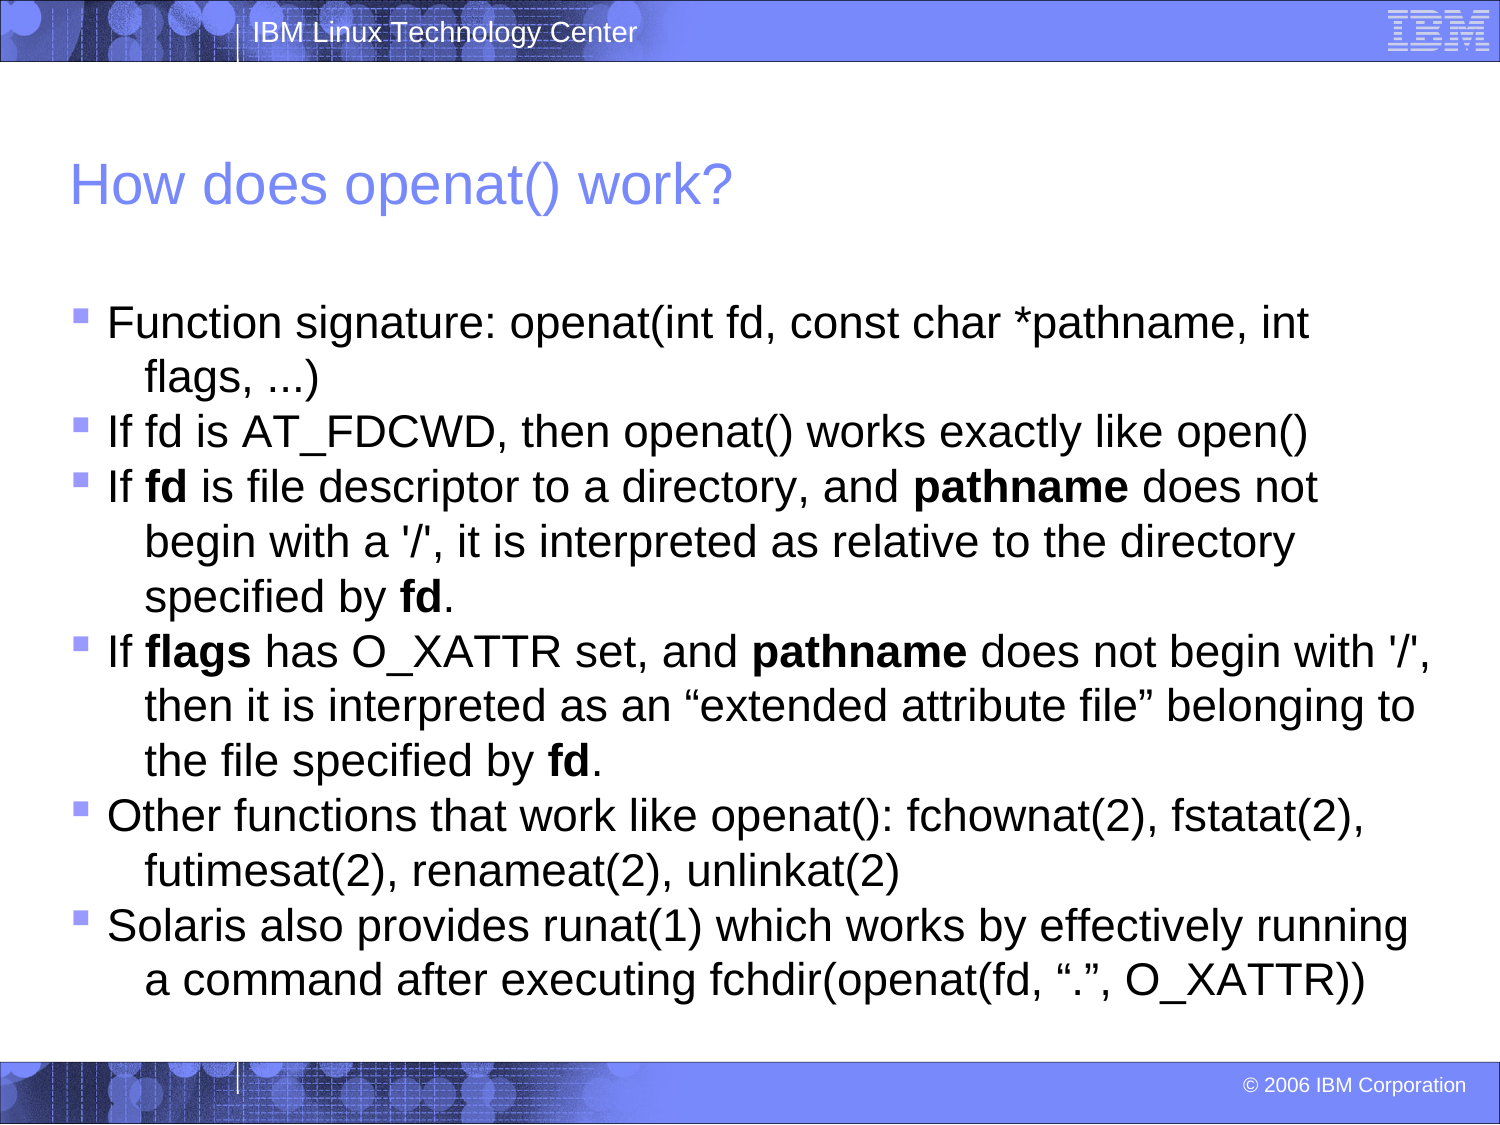

# How does openat() work?
Function signature: openat(int fd, const char *pathname, int flags, ...)
If fd is AT_FDCWD, then openat() works exactly like open()
If fd is file descriptor to a directory, and pathname does not begin with a '/', it is interpreted as relative to the directory specified by fd.
If flags has O_XATTR set, and pathname does not begin with '/', then it is interpreted as an “extended attribute file” belonging to the file specified by fd.
Other functions that work like openat(): fchownat(2), fstatat(2), futimesat(2), renameat(2), unlinkat(2)
Solaris also provides runat(1) which works by effectively running a command after executing fchdir(openat(fd, “.”, O_XATTR))